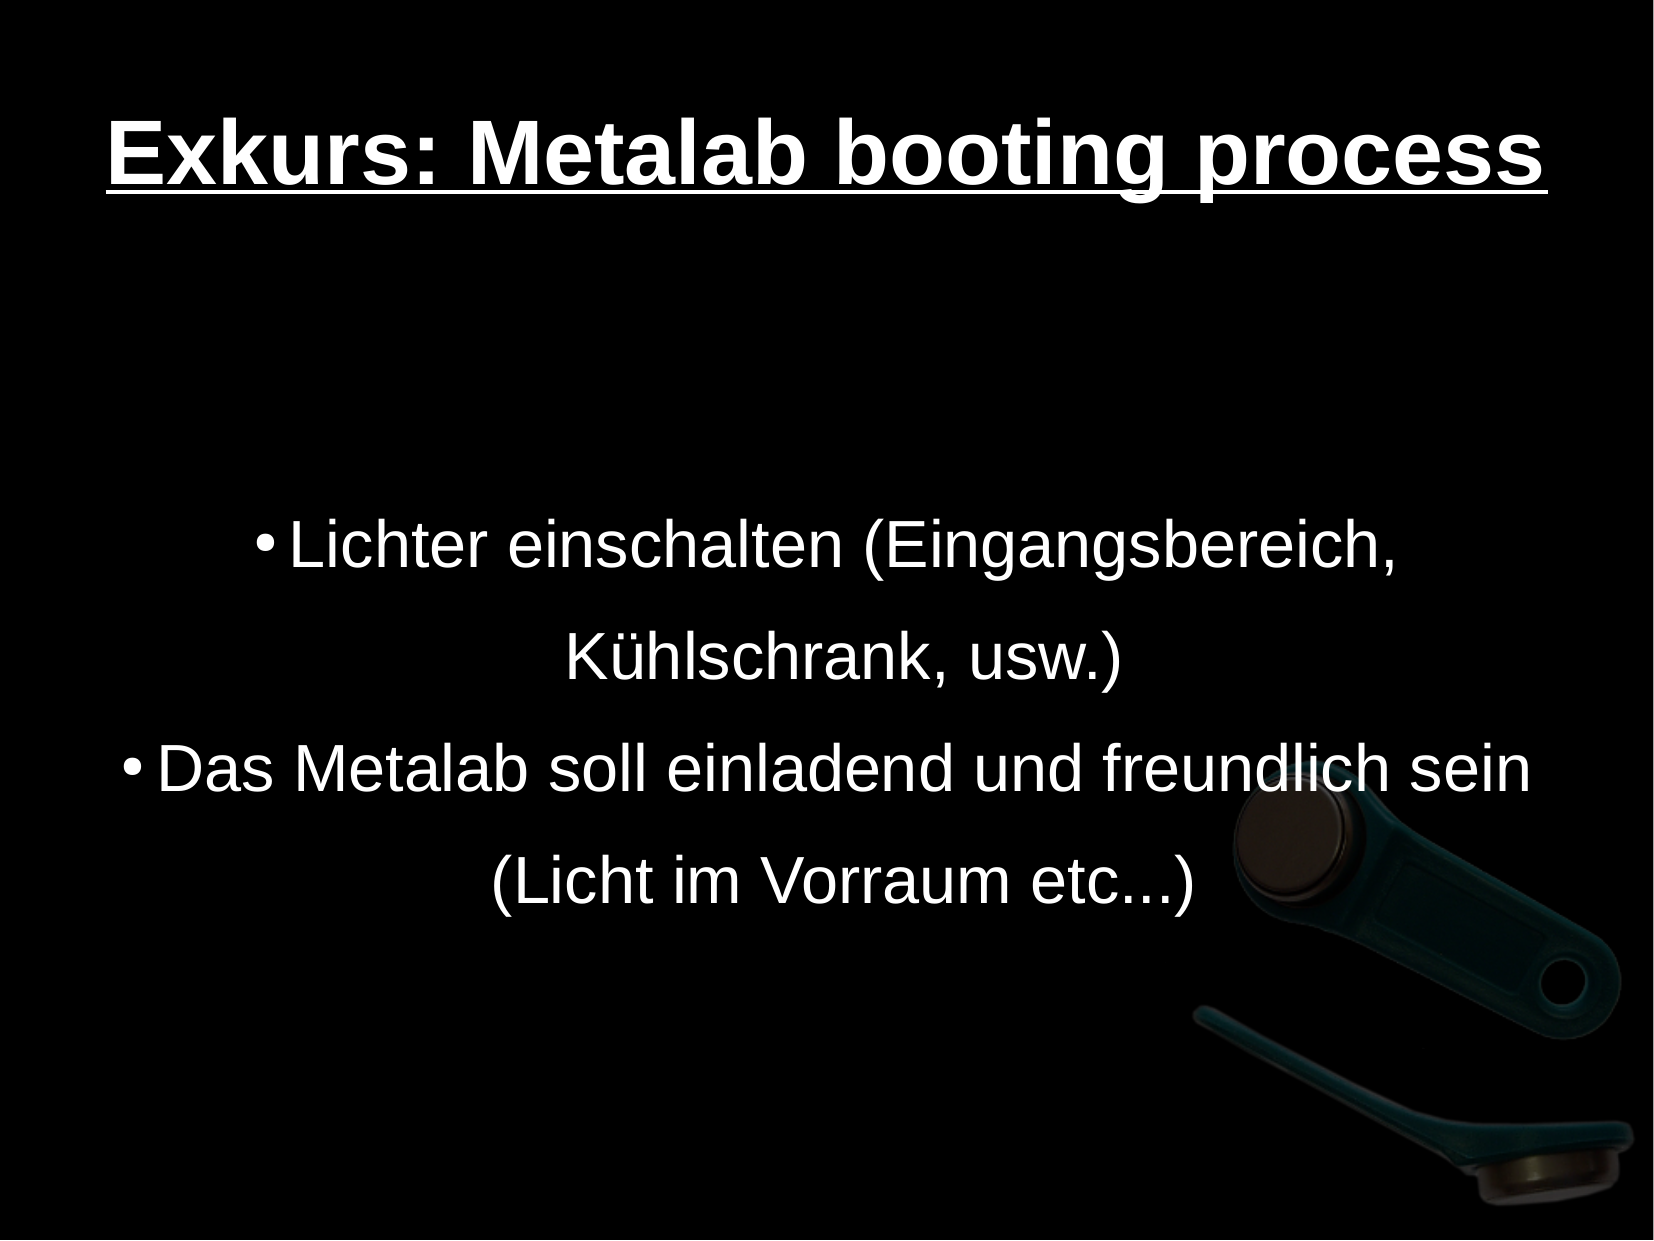

# Exkurs: Metalab booting process
Lichter einschalten (Eingangsbereich, Kühlschrank, usw.)
Das Metalab soll einladend und freundlich sein
(Licht im Vorraum etc...)